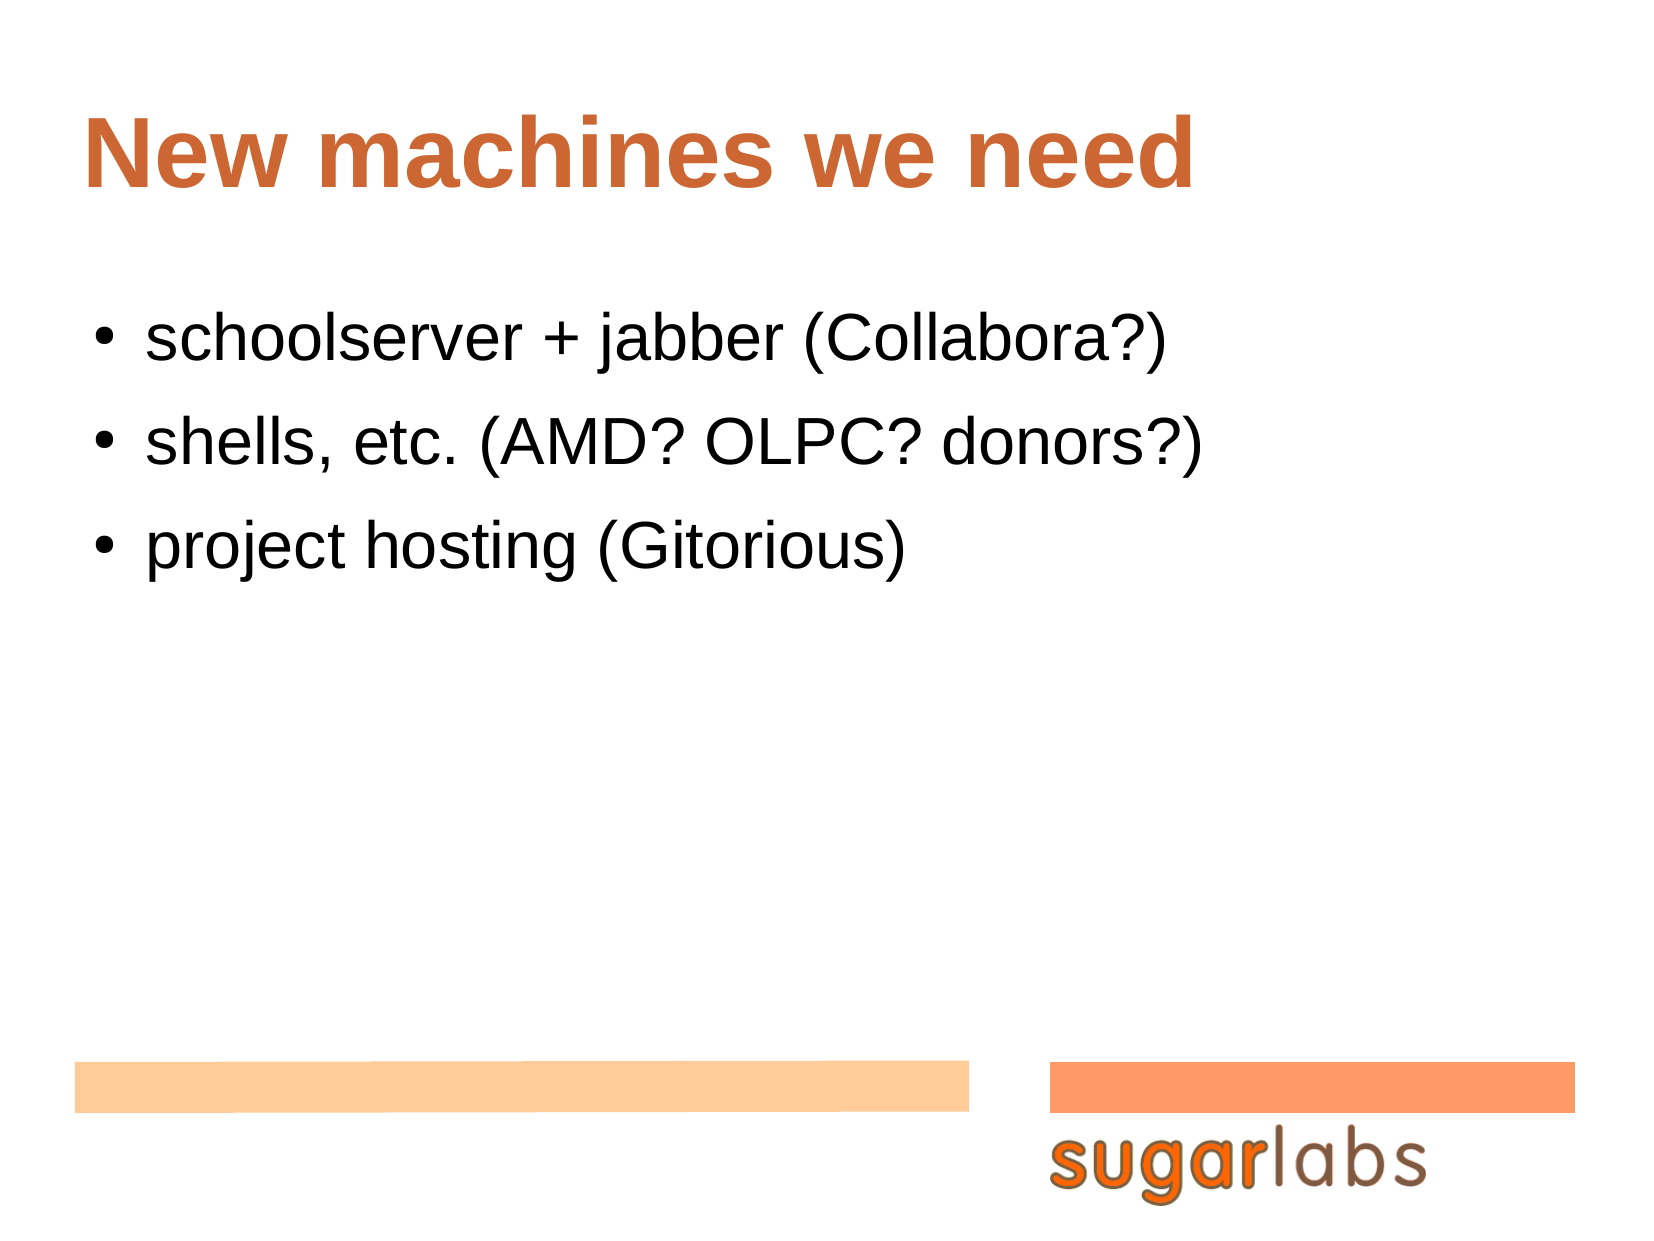

# New machines we need
schoolserver + jabber (Collabora?)
shells, etc. (AMD? OLPC? donors?)
project hosting (Gitorious)